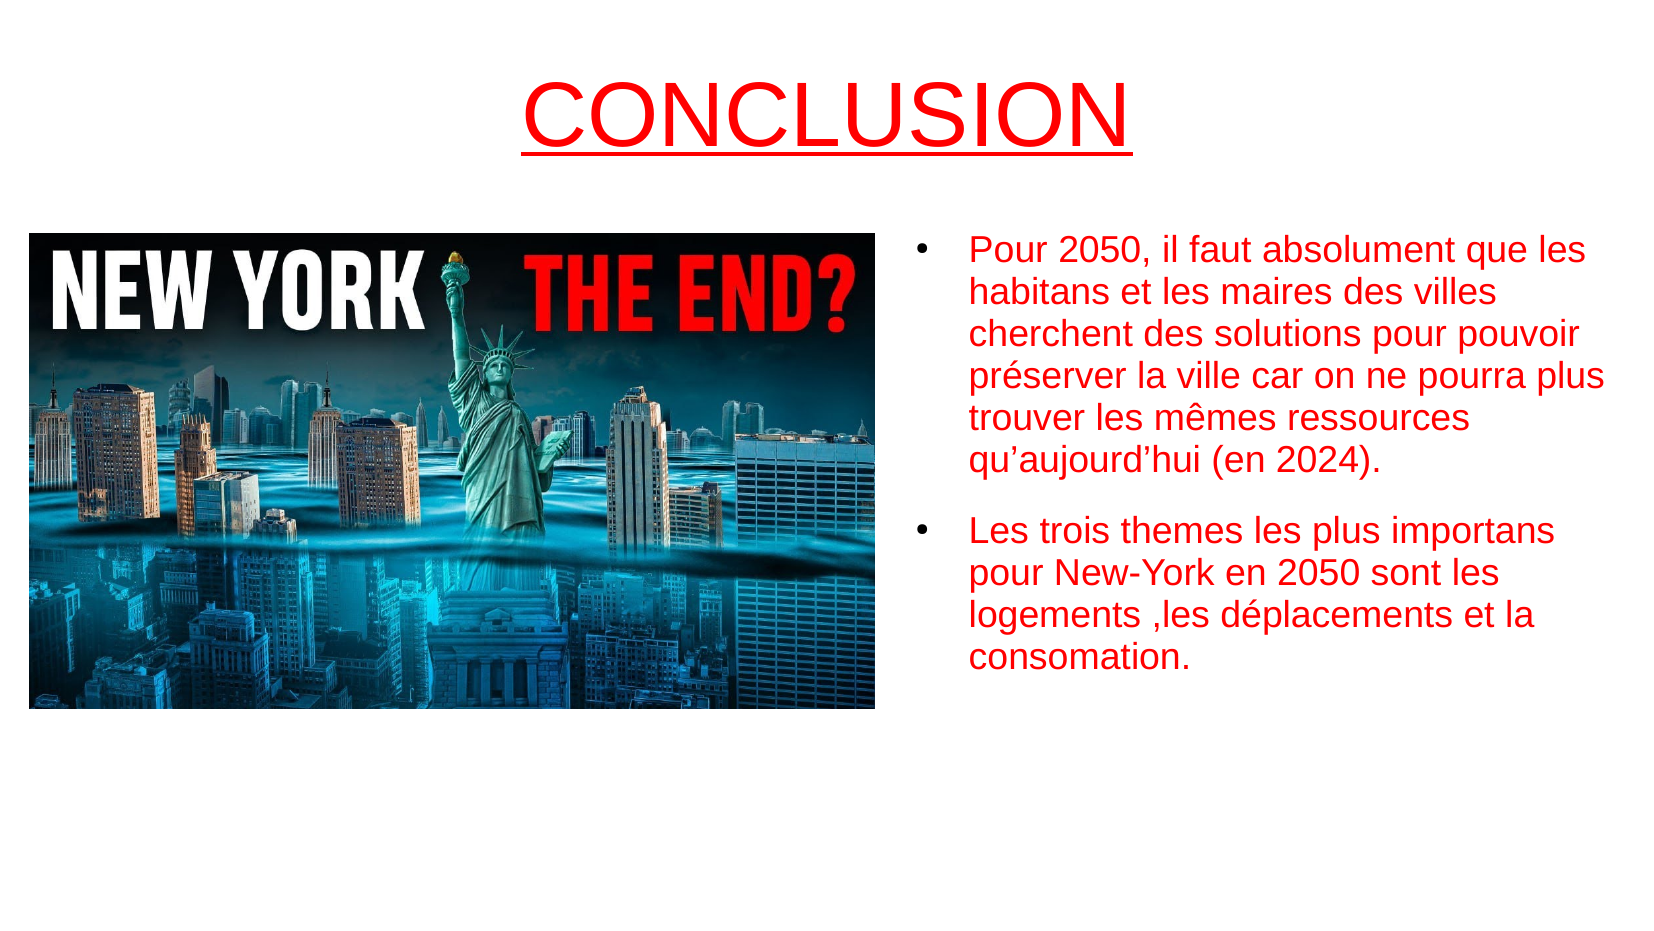

# CONCLUSION
Pour 2050, il faut absolument que les habitans et les maires des villes cherchent des solutions pour pouvoir préserver la ville car on ne pourra plus trouver les mêmes ressources qu’aujourd’hui (en 2024).
Les trois themes les plus importans pour New-York en 2050 sont les logements ,les déplacements et la consomation.